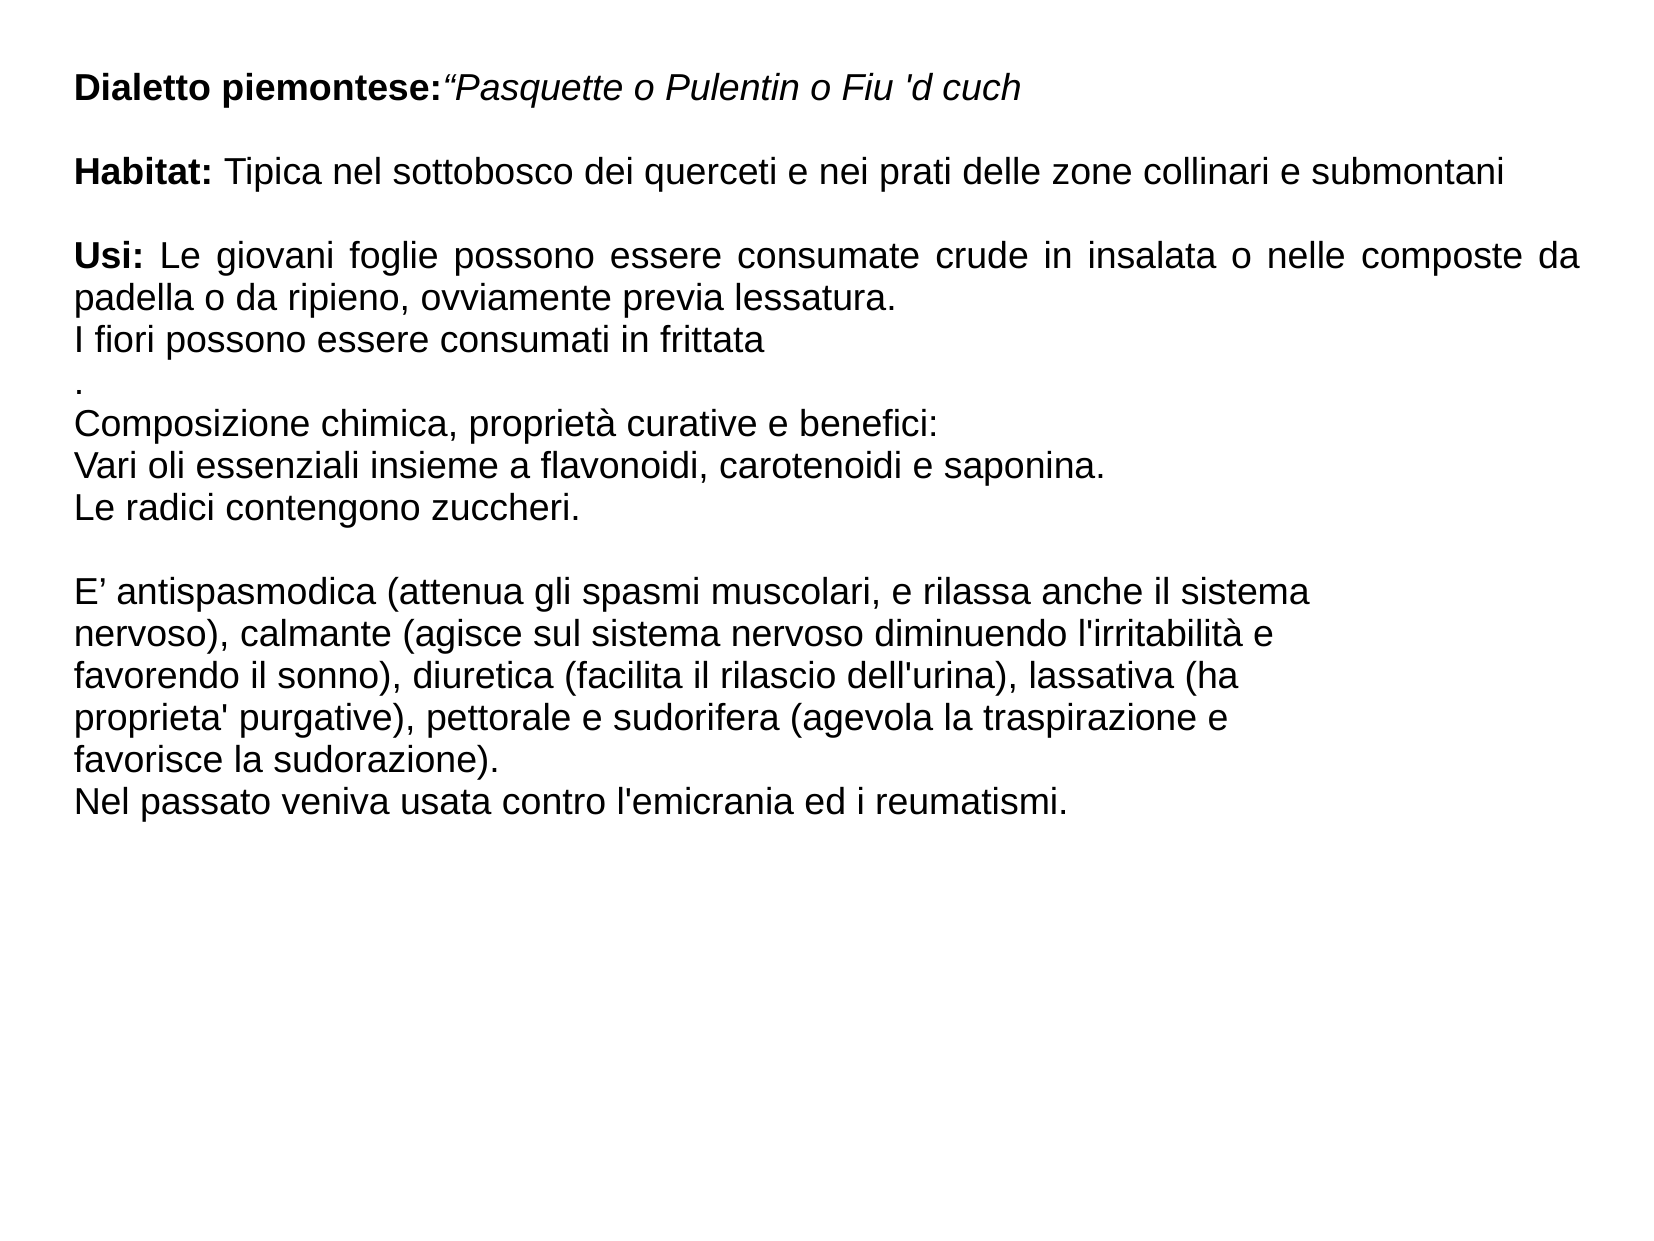

Dialetto piemontese:“Pasquette o Pulentin o Fiu 'd cuch
Habitat: Tipica nel sottobosco dei querceti e nei prati delle zone collinari e submontani
Usi: Le giovani foglie possono essere consumate crude in insalata o nelle composte da padella o da ripieno, ovviamente previa lessatura.
I fiori possono essere consumati in frittata
.
Composizione chimica, proprietà curative e benefici:
Vari oli essenziali insieme a flavonoidi, carotenoidi e saponina.
Le radici contengono zuccheri.
E’ antispasmodica (attenua gli spasmi muscolari, e rilassa anche il sistema
nervoso), calmante (agisce sul sistema nervoso diminuendo l'irritabilità e
favorendo il sonno), diuretica (facilita il rilascio dell'urina), lassativa (ha
proprieta' purgative), pettorale e sudorifera (agevola la traspirazione e
favorisce la sudorazione).
Nel passato veniva usata contro l'emicrania ed i reumatismi.